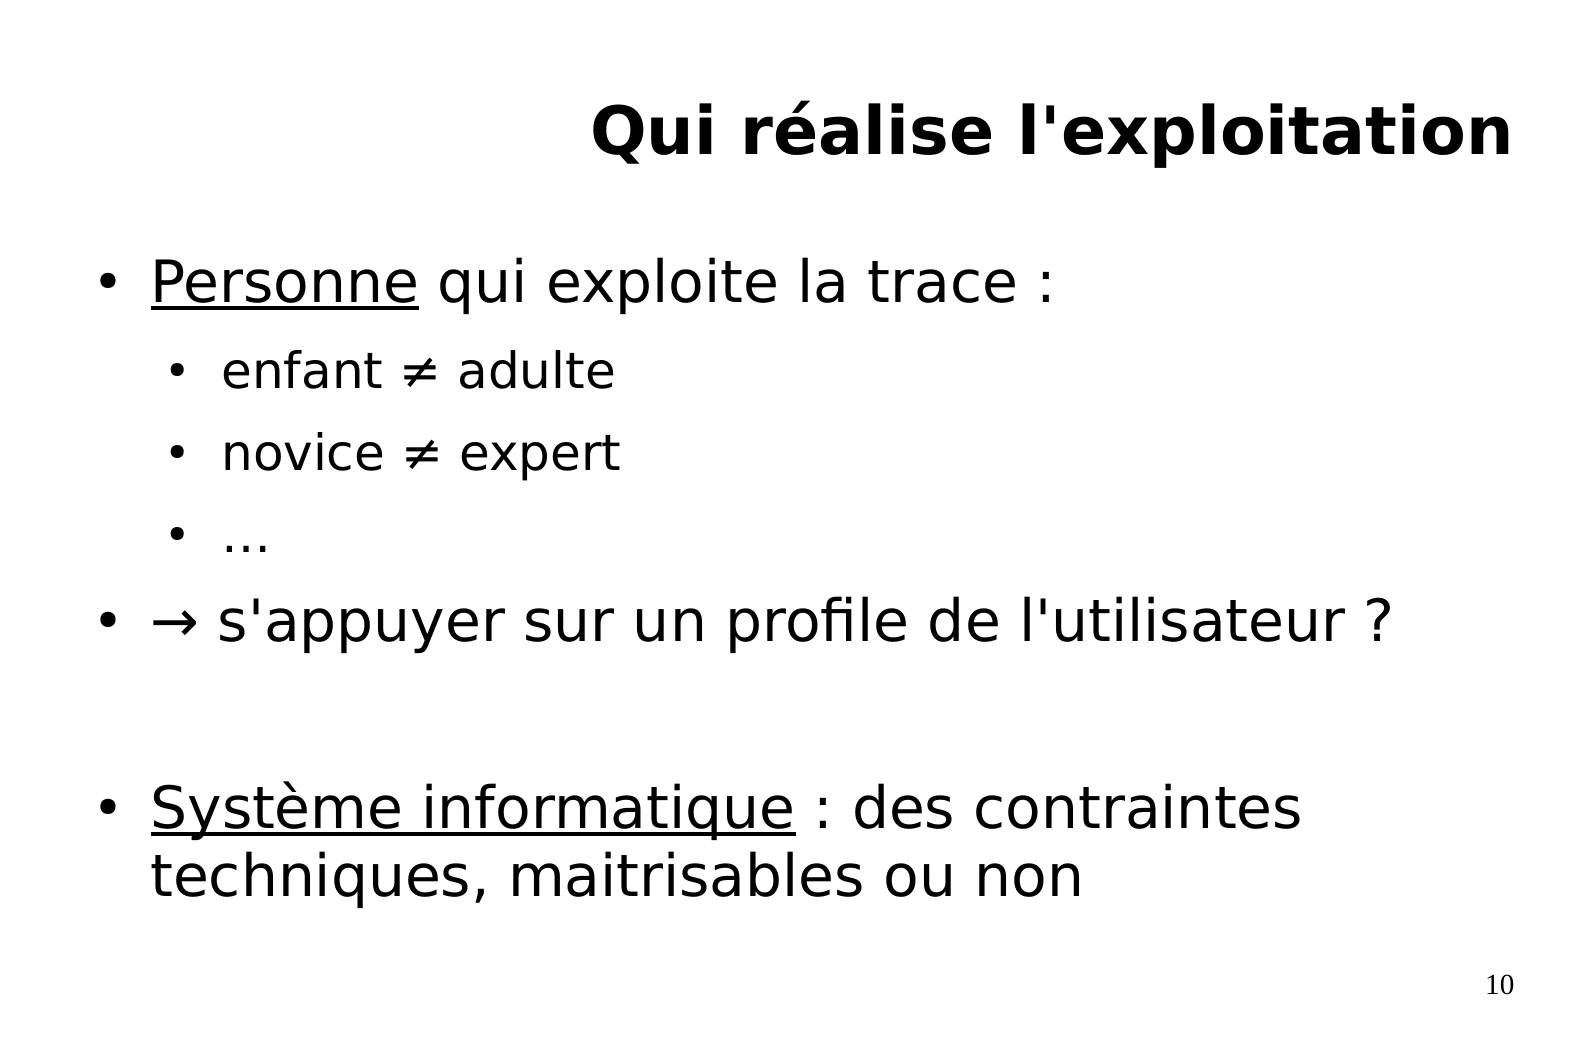

# Qui réalise l'exploitation
Personne qui exploite la trace :
enfant ≠ adulte
novice ≠ expert
…
→ s'appuyer sur un profile de l'utilisateur ?
Système informatique : des contraintes techniques, maitrisables ou non
10